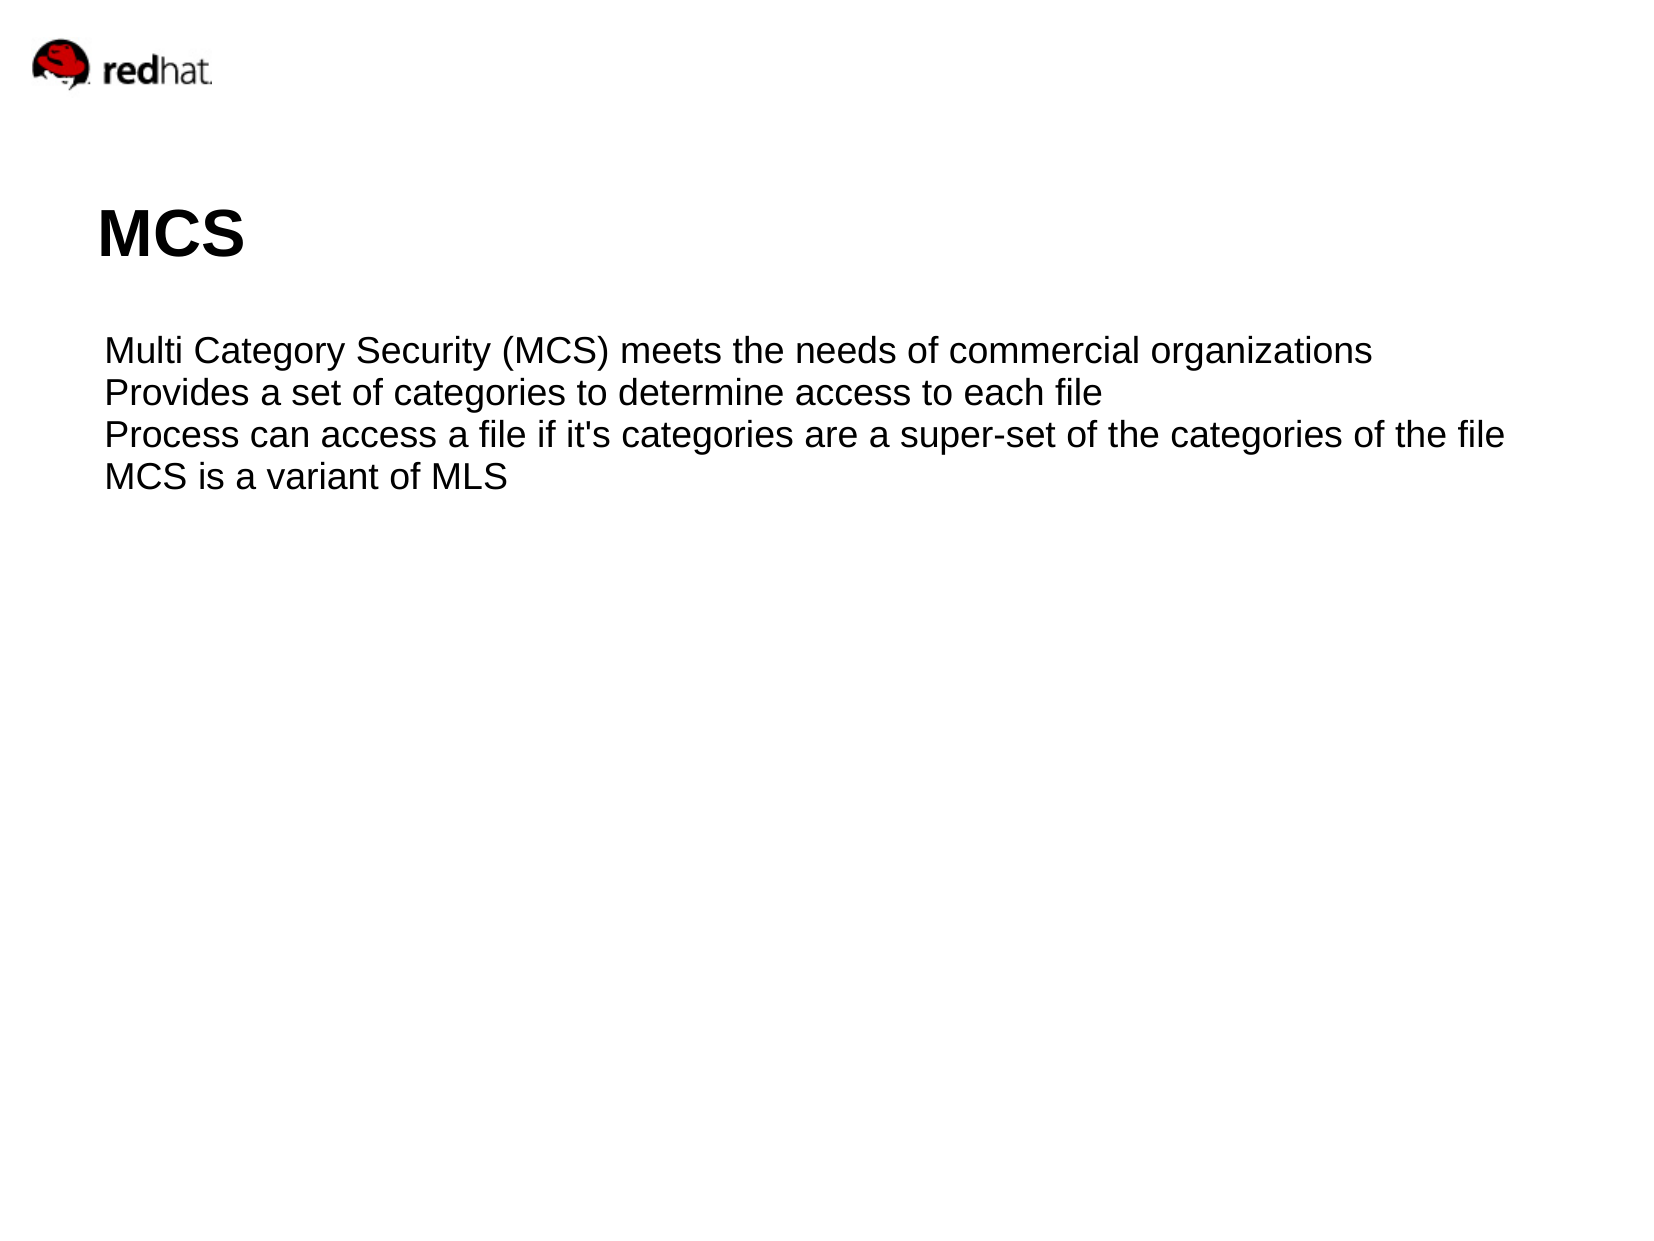

# MCS
Multi Category Security (MCS) meets the needs of commercial organizations
Provides a set of categories to determine access to each file
Process can access a file if it's categories are a super-set of the categories of the file
MCS is a variant of MLS